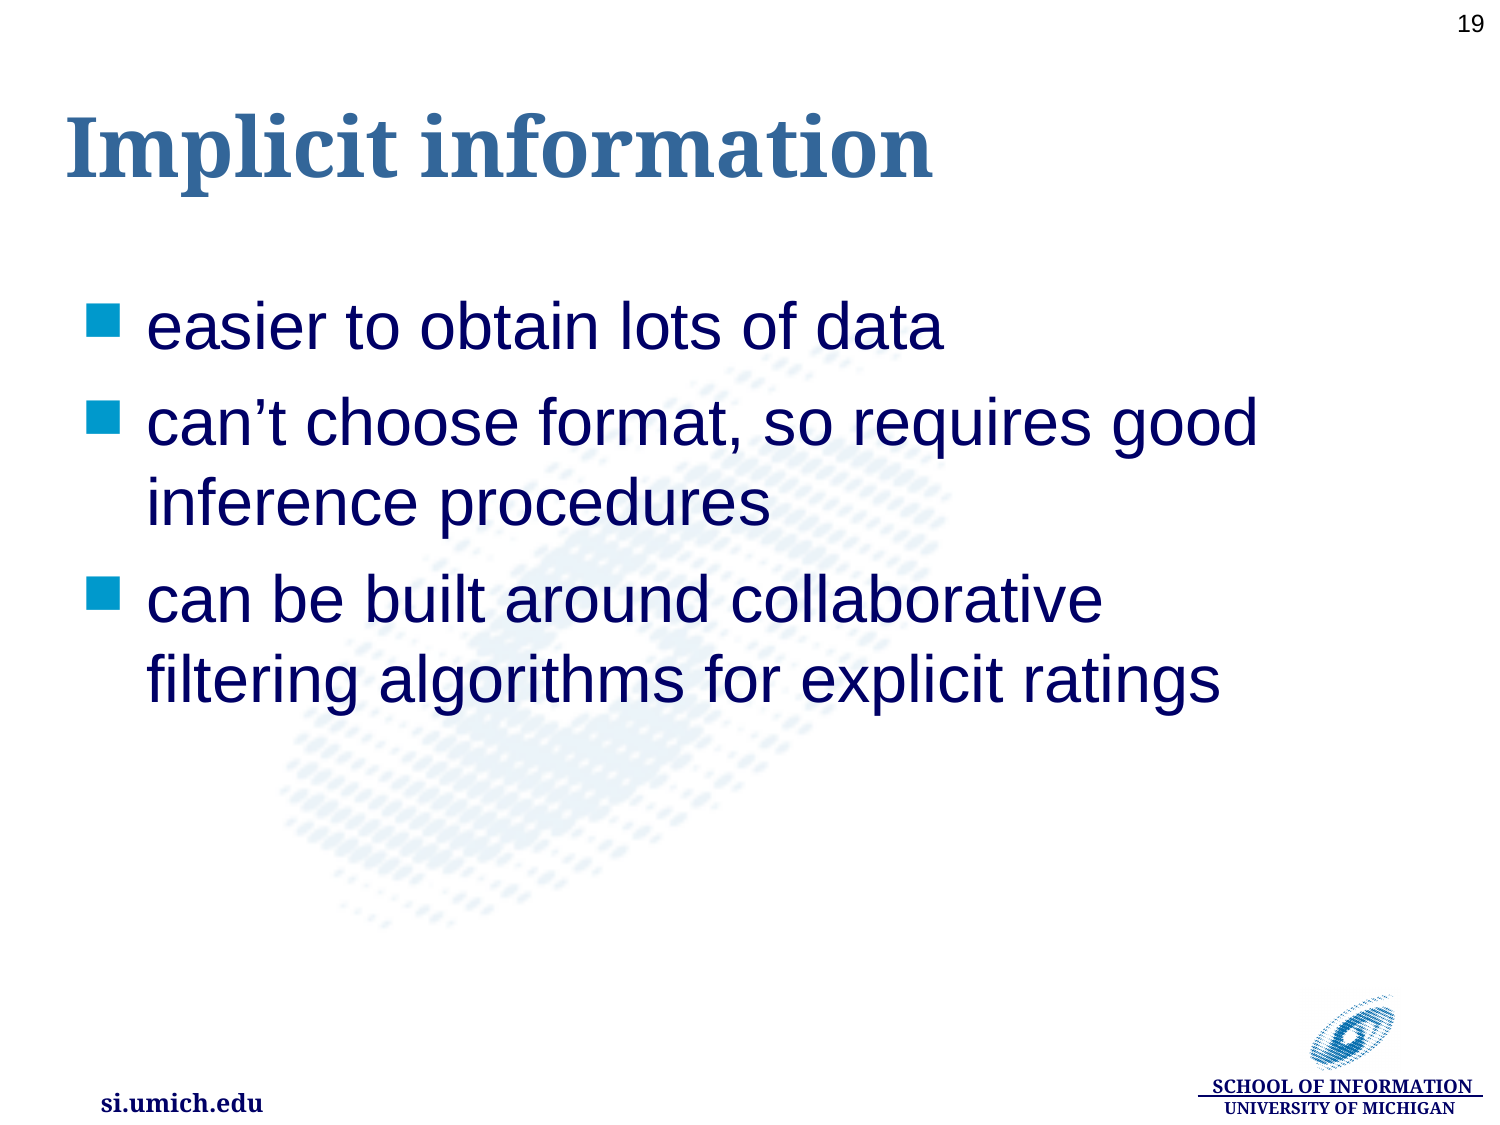

# Implicit information
easier to obtain lots of data
can’t choose format, so requires good inference procedures
can be built around collaborative filtering algorithms for explicit ratings